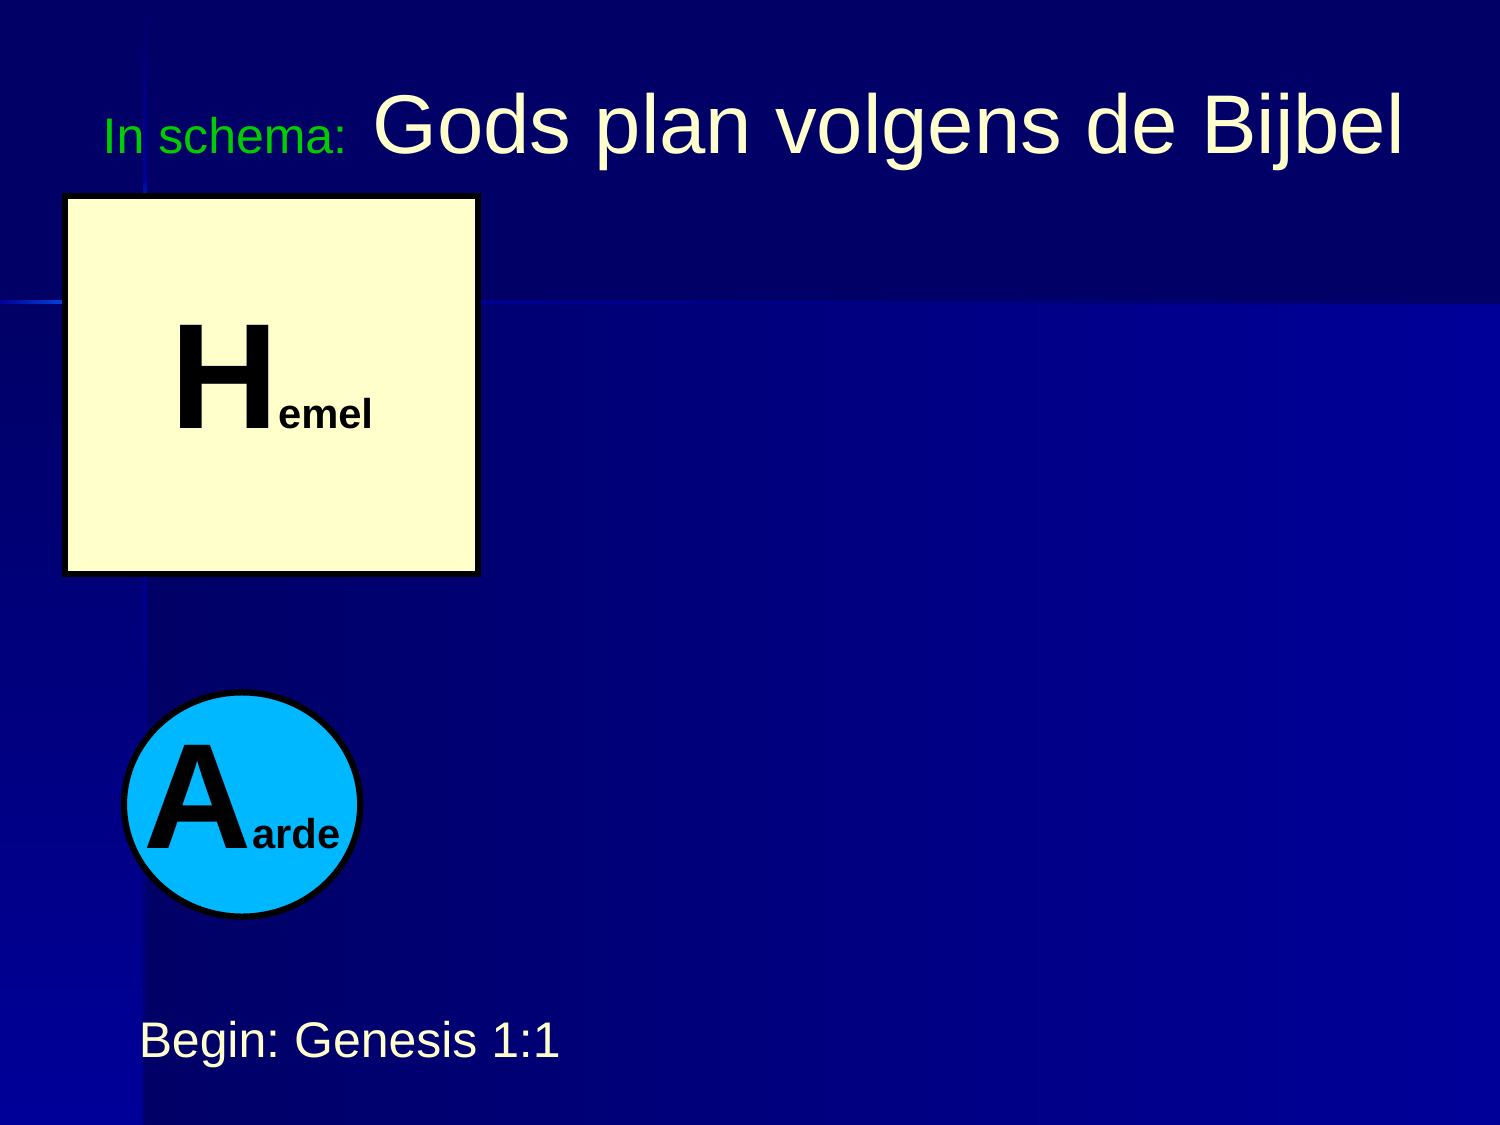

In schema: Gods plan volgens de Bijbel
Hemel
Aarde
Begin: Genesis 1:1